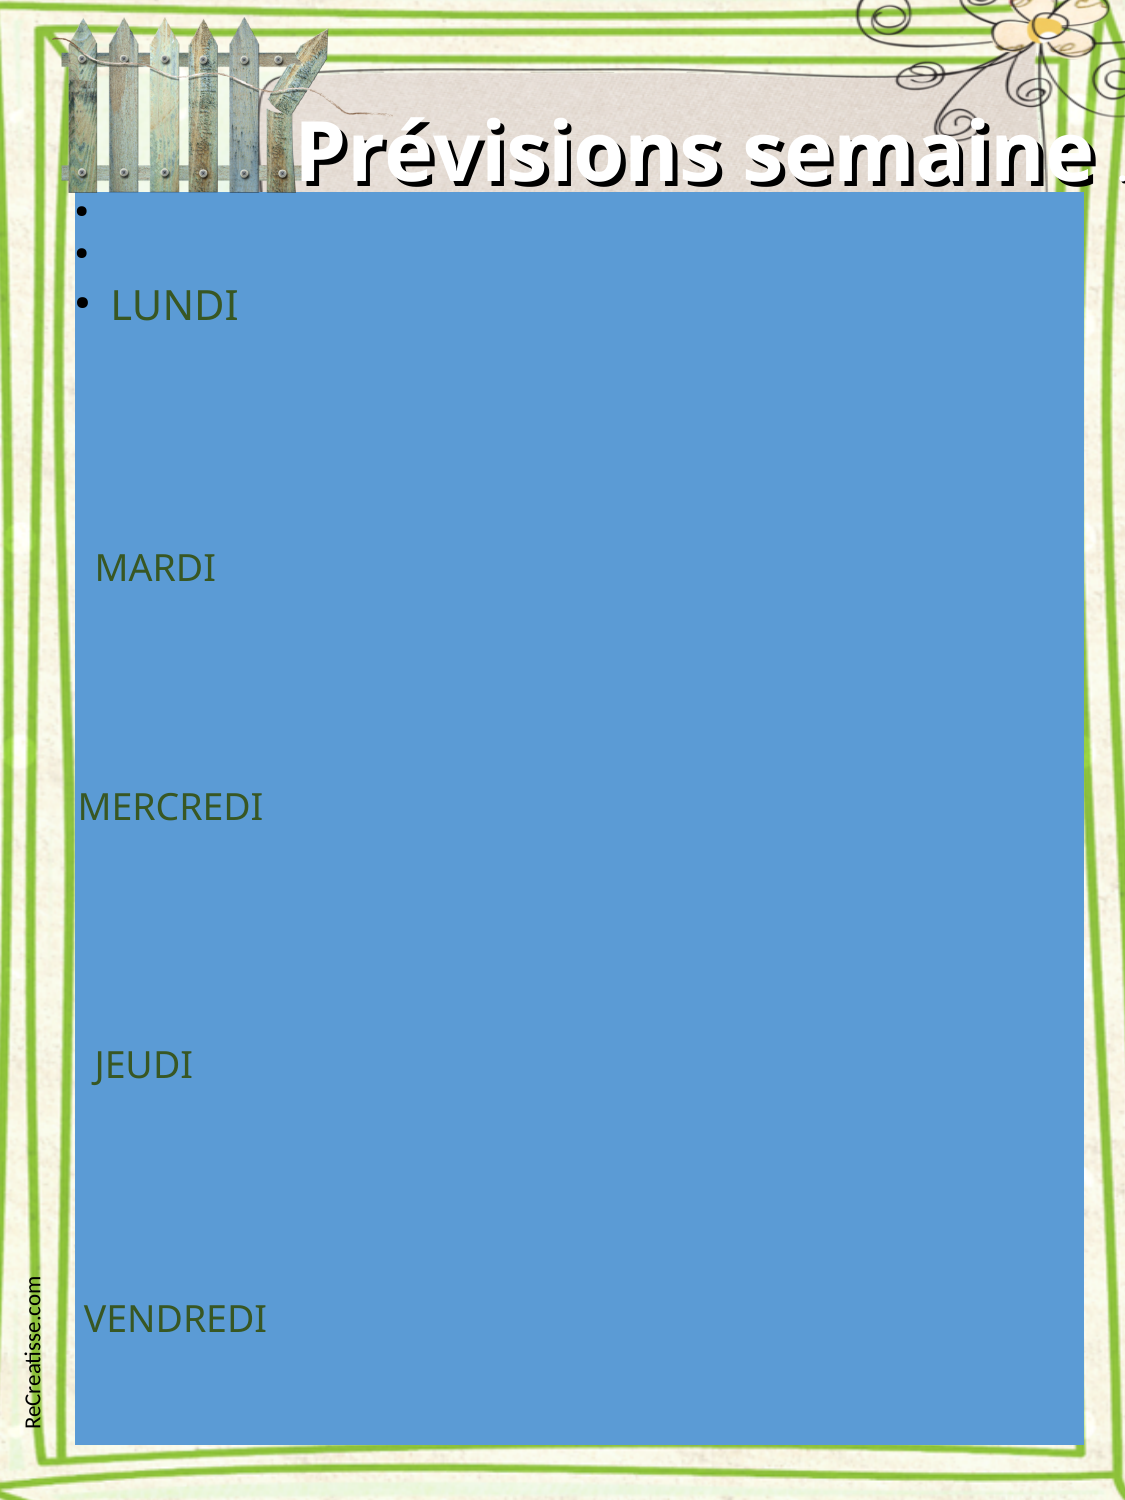

Prévisions semaine ……..
| LUNDI | |
| --- | --- |
| | |
| | |
| | |
| | |
MARDI
MERCREDI
JEUDI
VENDREDI
ReCreatisse.com